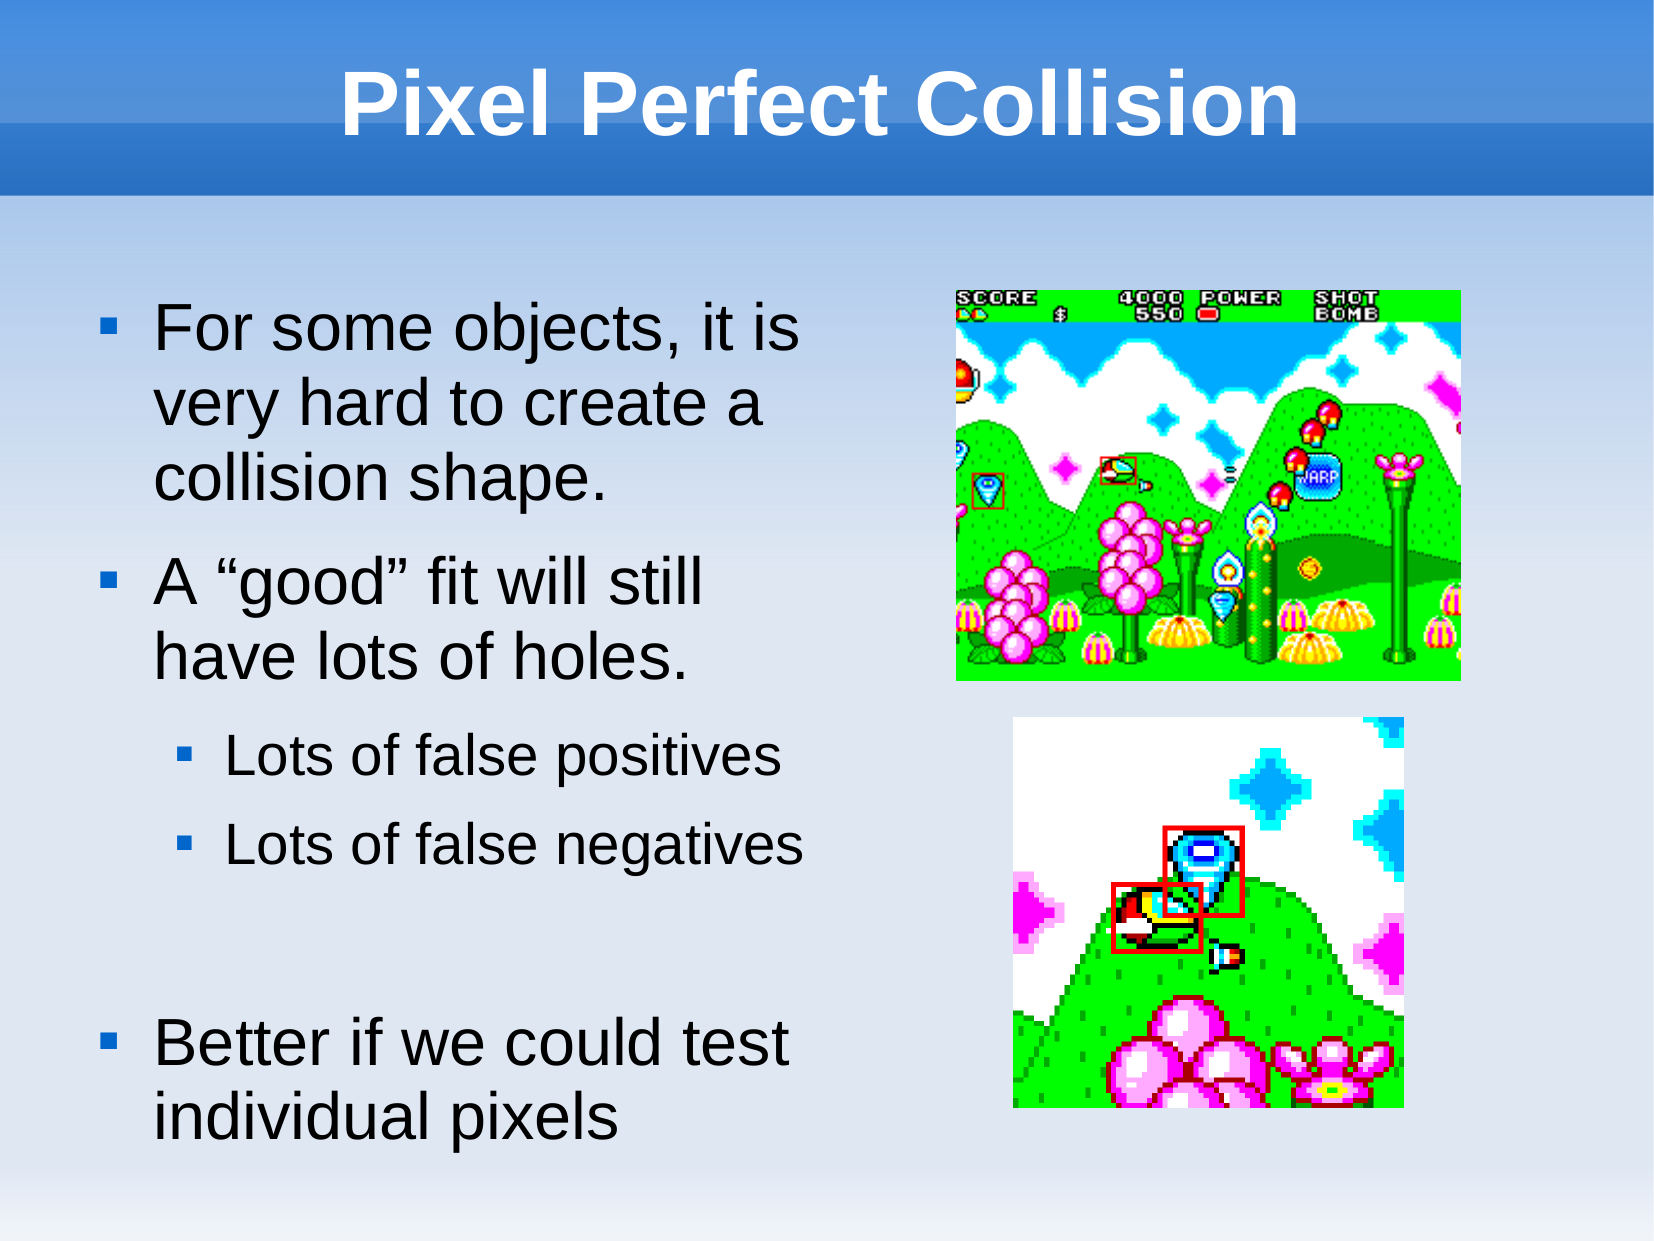

# Pixel Perfect Collision
For some objects, it is very hard to create a collision shape.
A “good” fit will still have lots of holes.
Lots of false positives
Lots of false negatives
Better if we could test individual pixels